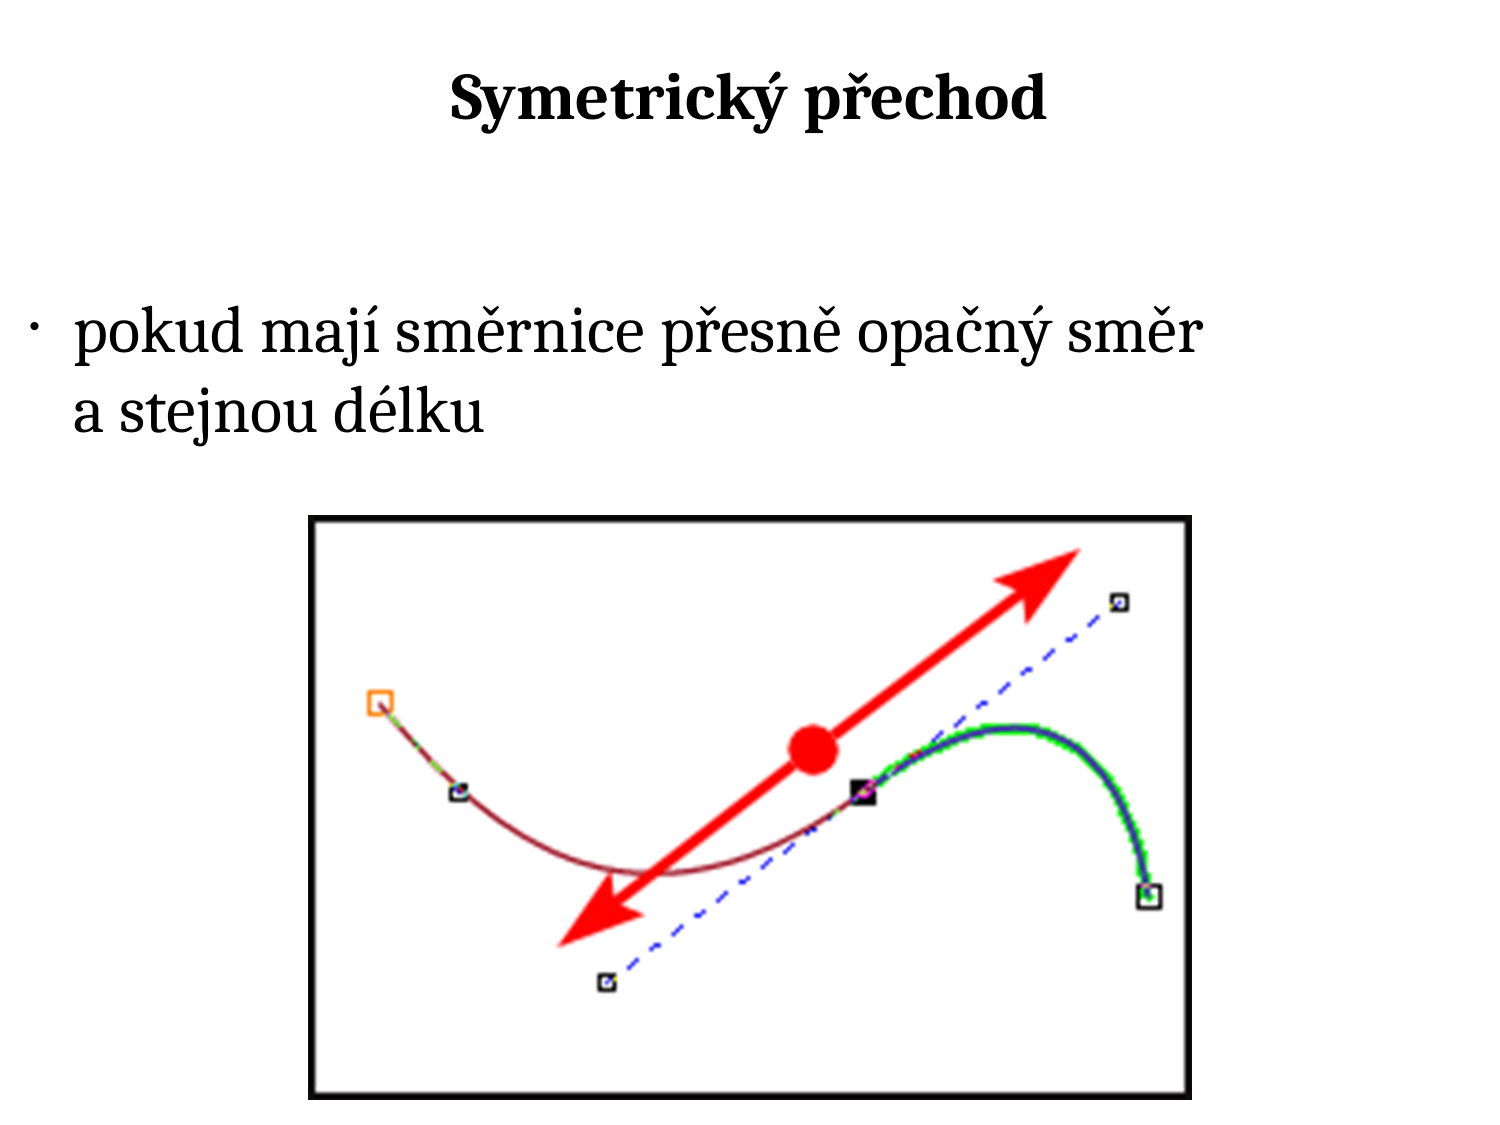

# Symetrický přechod
pokud mají směrnice přesně opačný směr
a stejnou délku